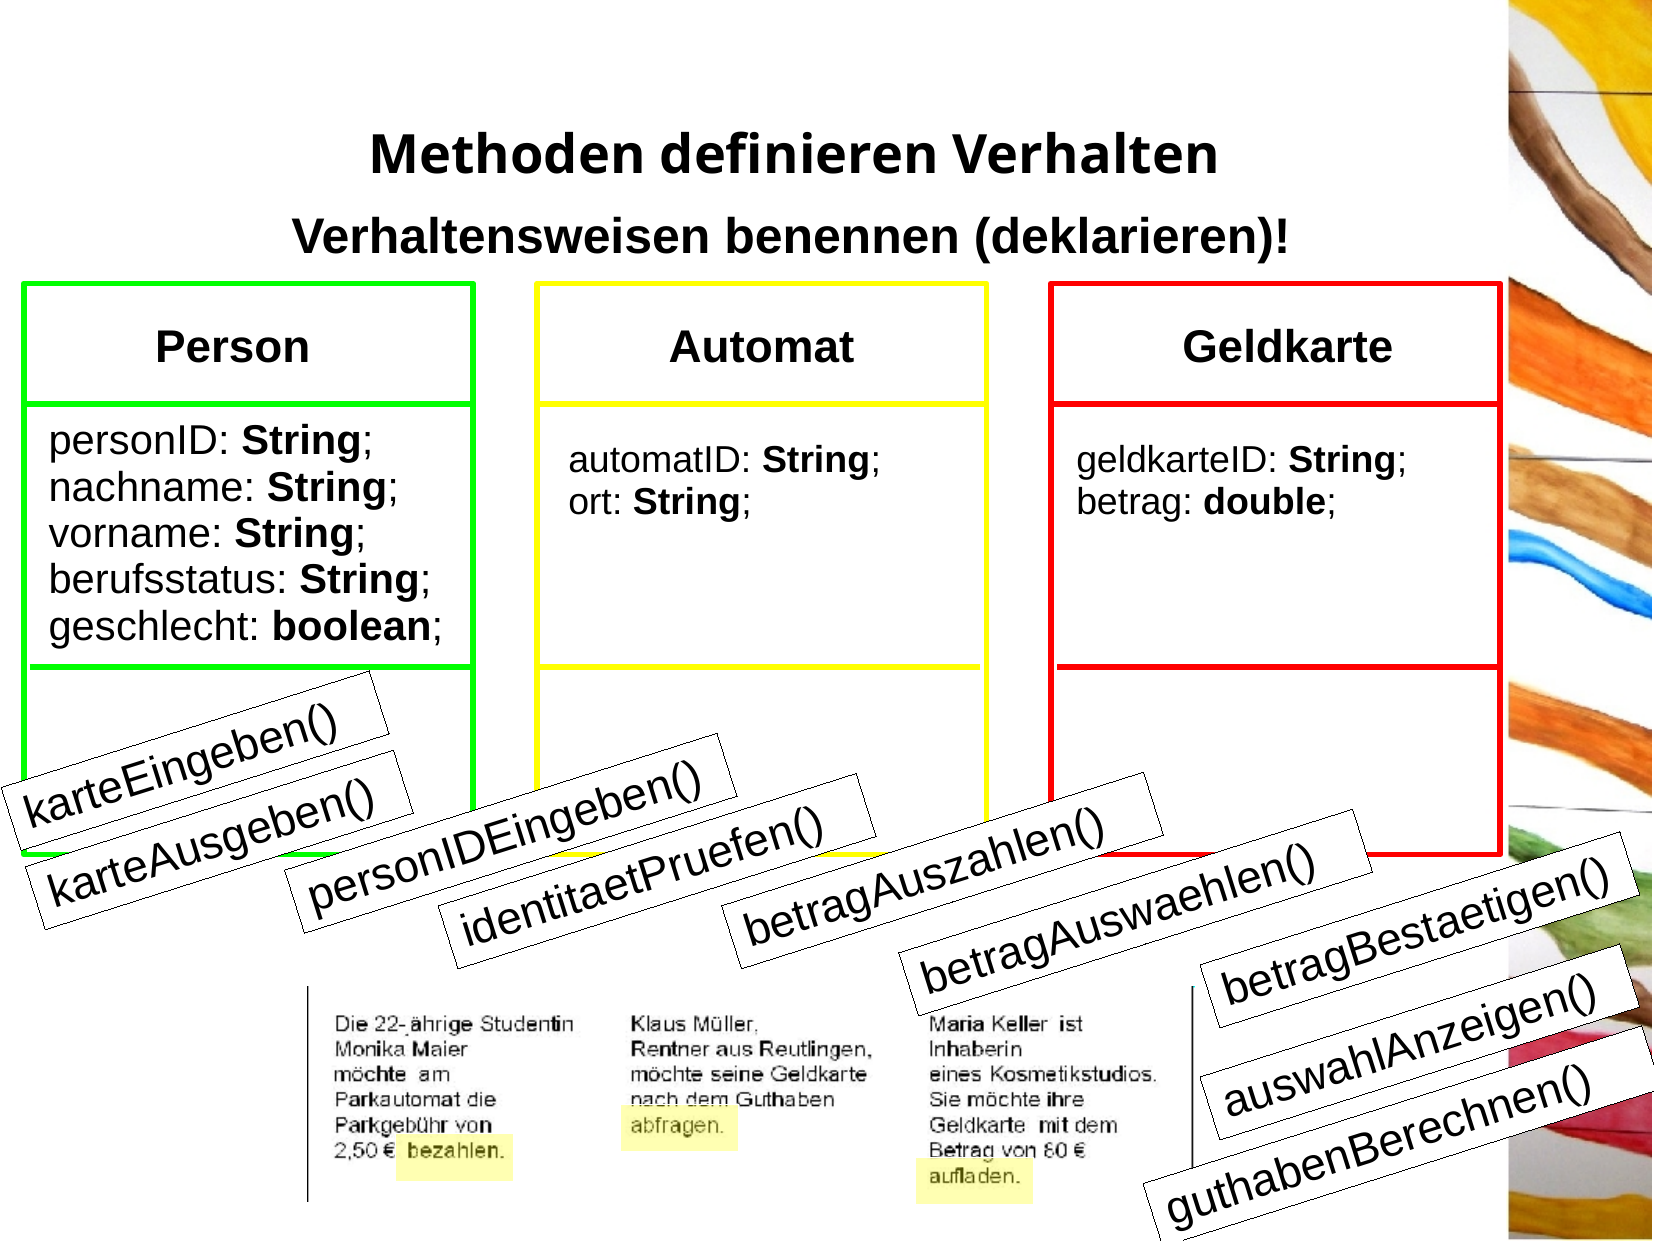

# Methoden definieren Verhalten
Verhaltensweisen benennen (deklarieren)!
Person
Automat
Geldkarte
personID: String;
nachname: String;
vorname: String;
berufsstatus: String;
geschlecht: boolean;
automatID: String;
ort: String;
geldkarteID: String;
betrag: double;
karteEingeben()
personIDEingeben()
karteAusgeben()
betragAuszahlen()
identitaetPruefen()
betragAuswaehlen()
betragBestaetigen()
auswahlAnzeigen()
guthabenBerechnen()